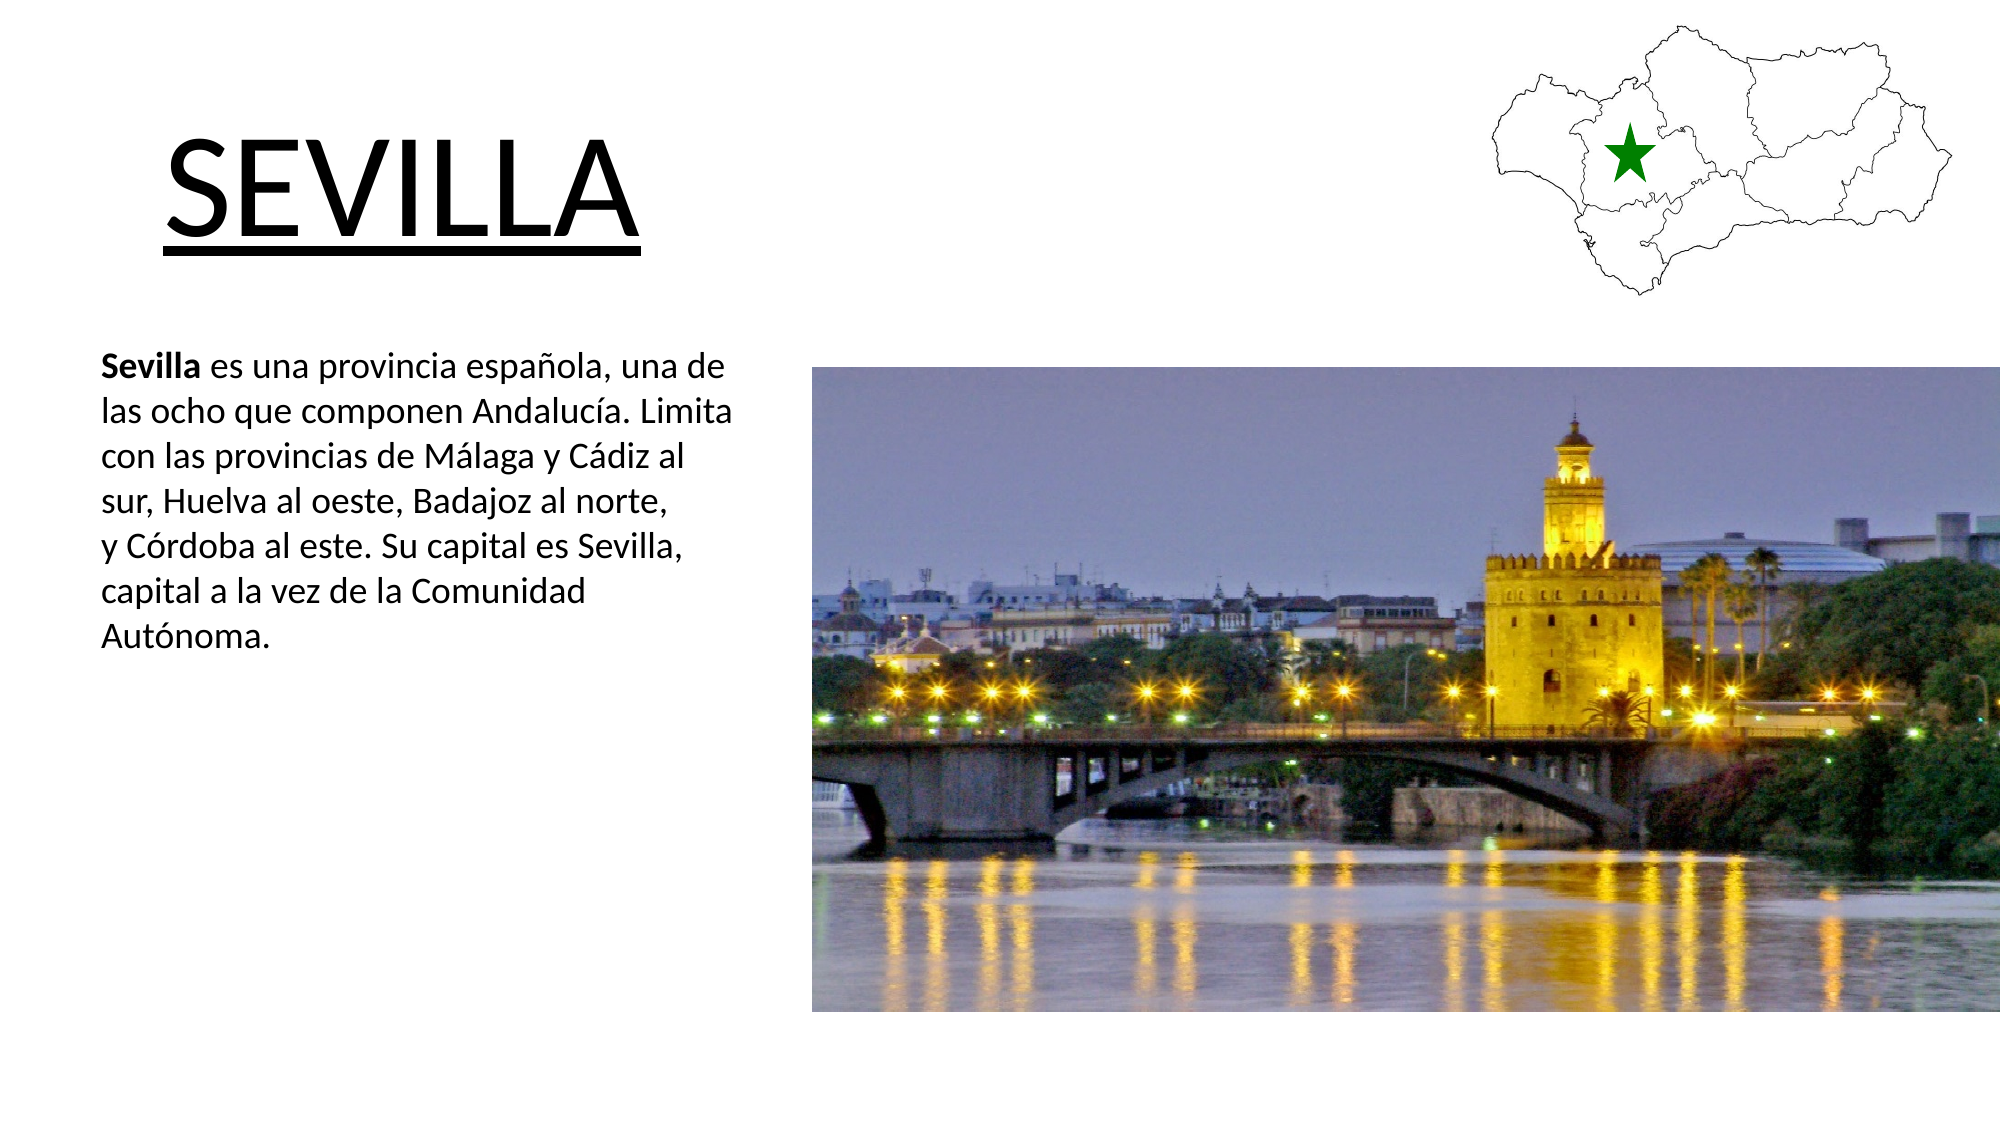

SEVILLA
Sevilla es una provincia española, una de las ocho que componen Andalucía. Limita con las provincias de Málaga y Cádiz al sur, Huelva al oeste, Badajoz al norte, y Córdoba al este. Su capital es Sevilla, capital a la vez de la Comunidad Autónoma.